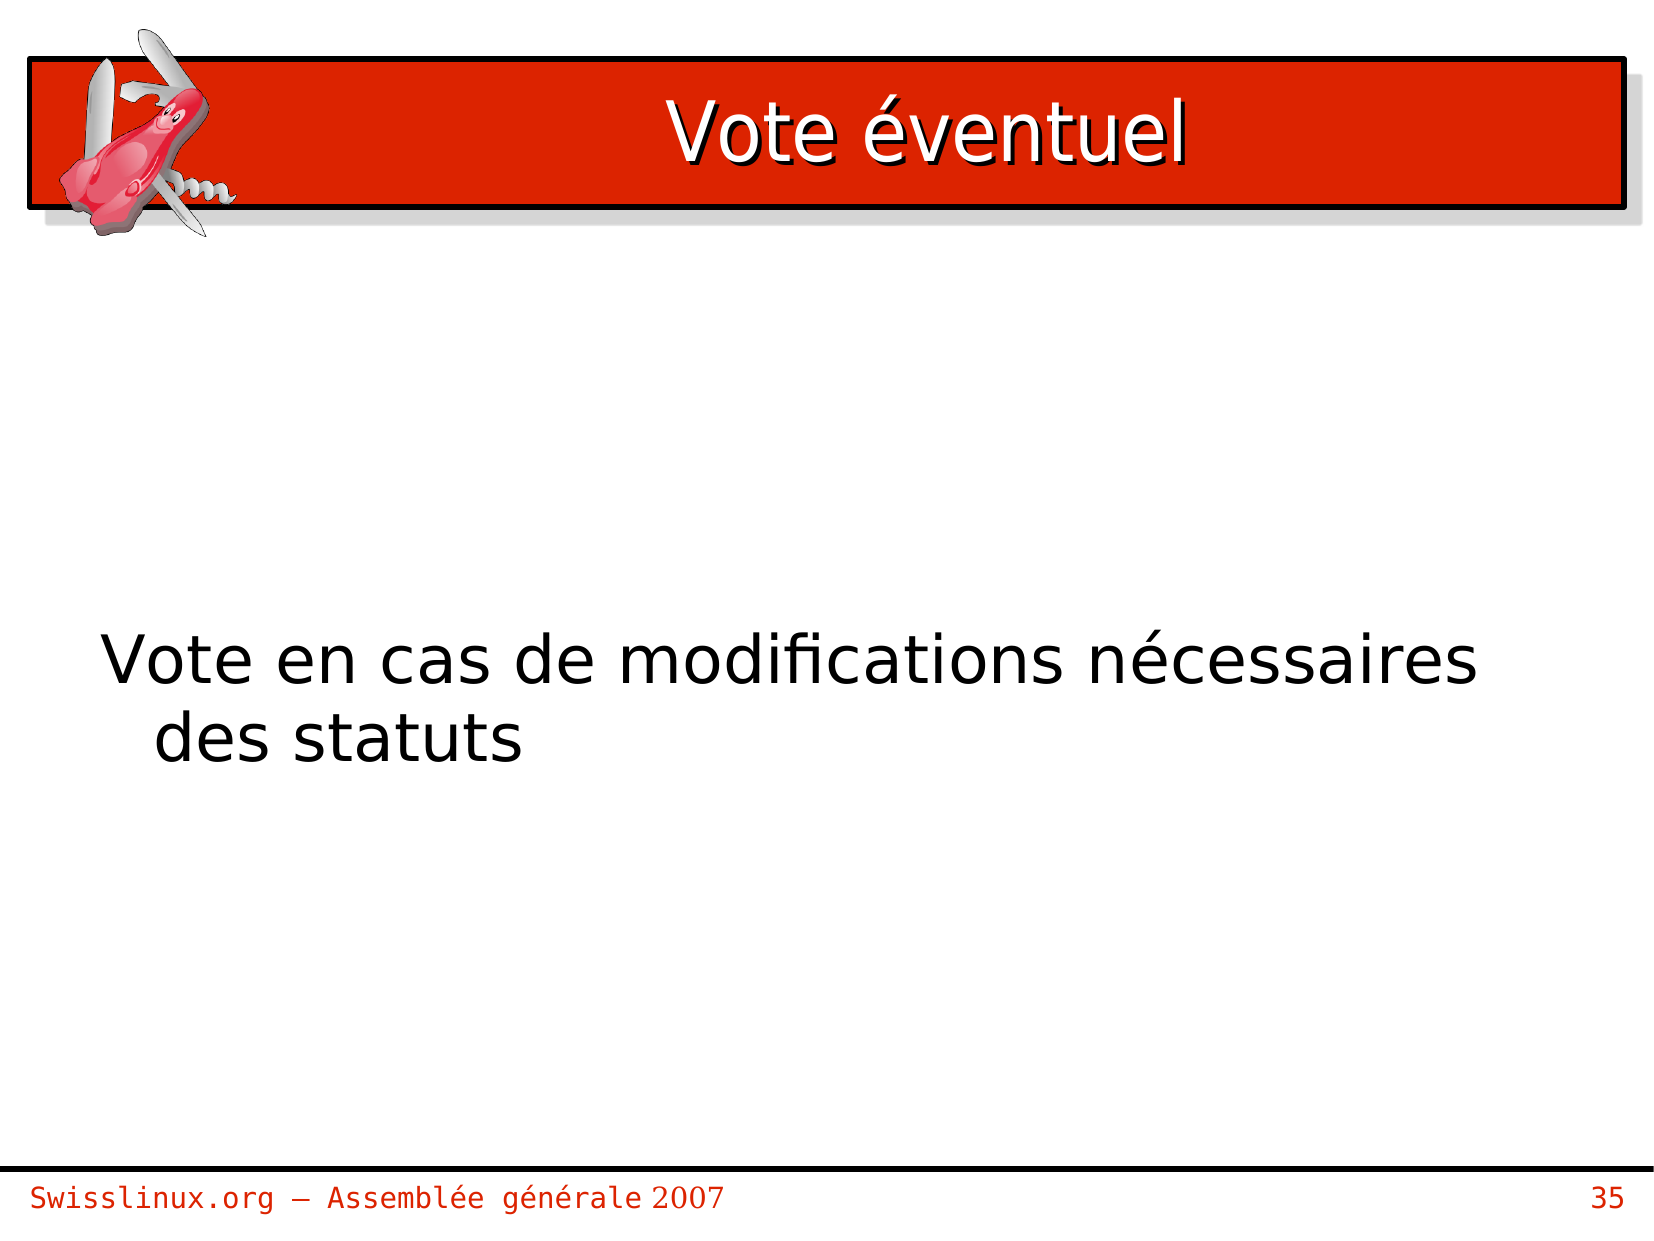

# Vote éventuel
Vote en cas de modifications nécessaires des statuts
26 Janvier 2007
35